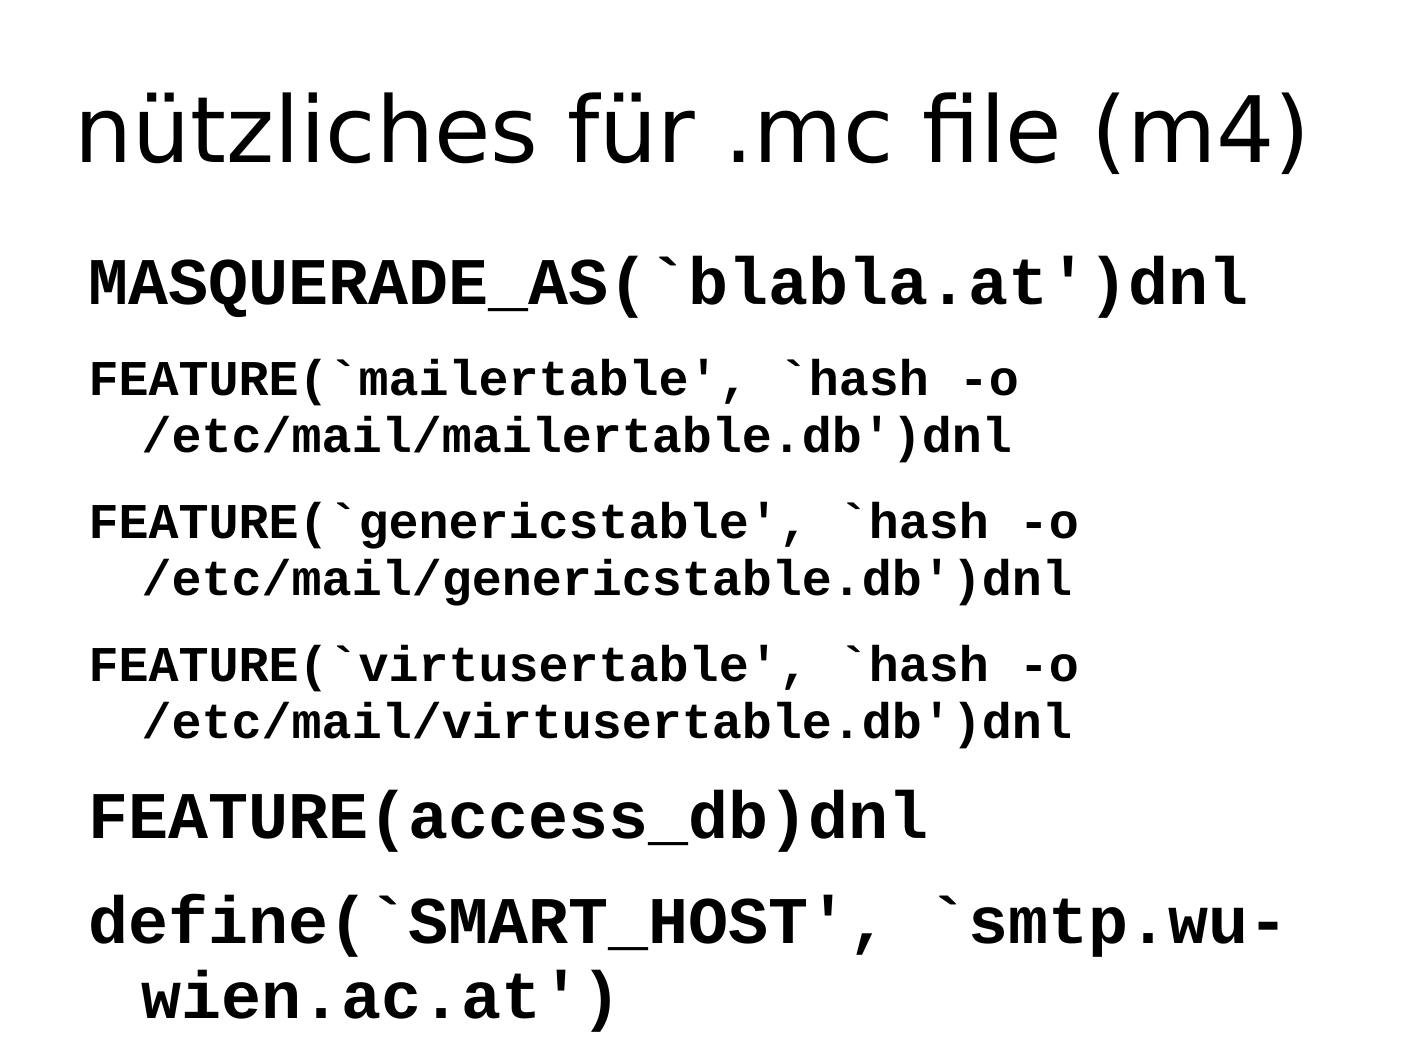

# nützliches für .mc file (m4)
MASQUERADE_AS(`blabla.at')dnl
FEATURE(`mailertable', `hash -o /etc/mail/mailertable.db')dnl
FEATURE(`genericstable', `hash -o /etc/mail/genericstable.db')dnl
FEATURE(`virtusertable', `hash -o /etc/mail/virtusertable.db')dnl
FEATURE(access_db)dnl
define(`SMART_HOST', `smtp.wu-wien.ac.at')